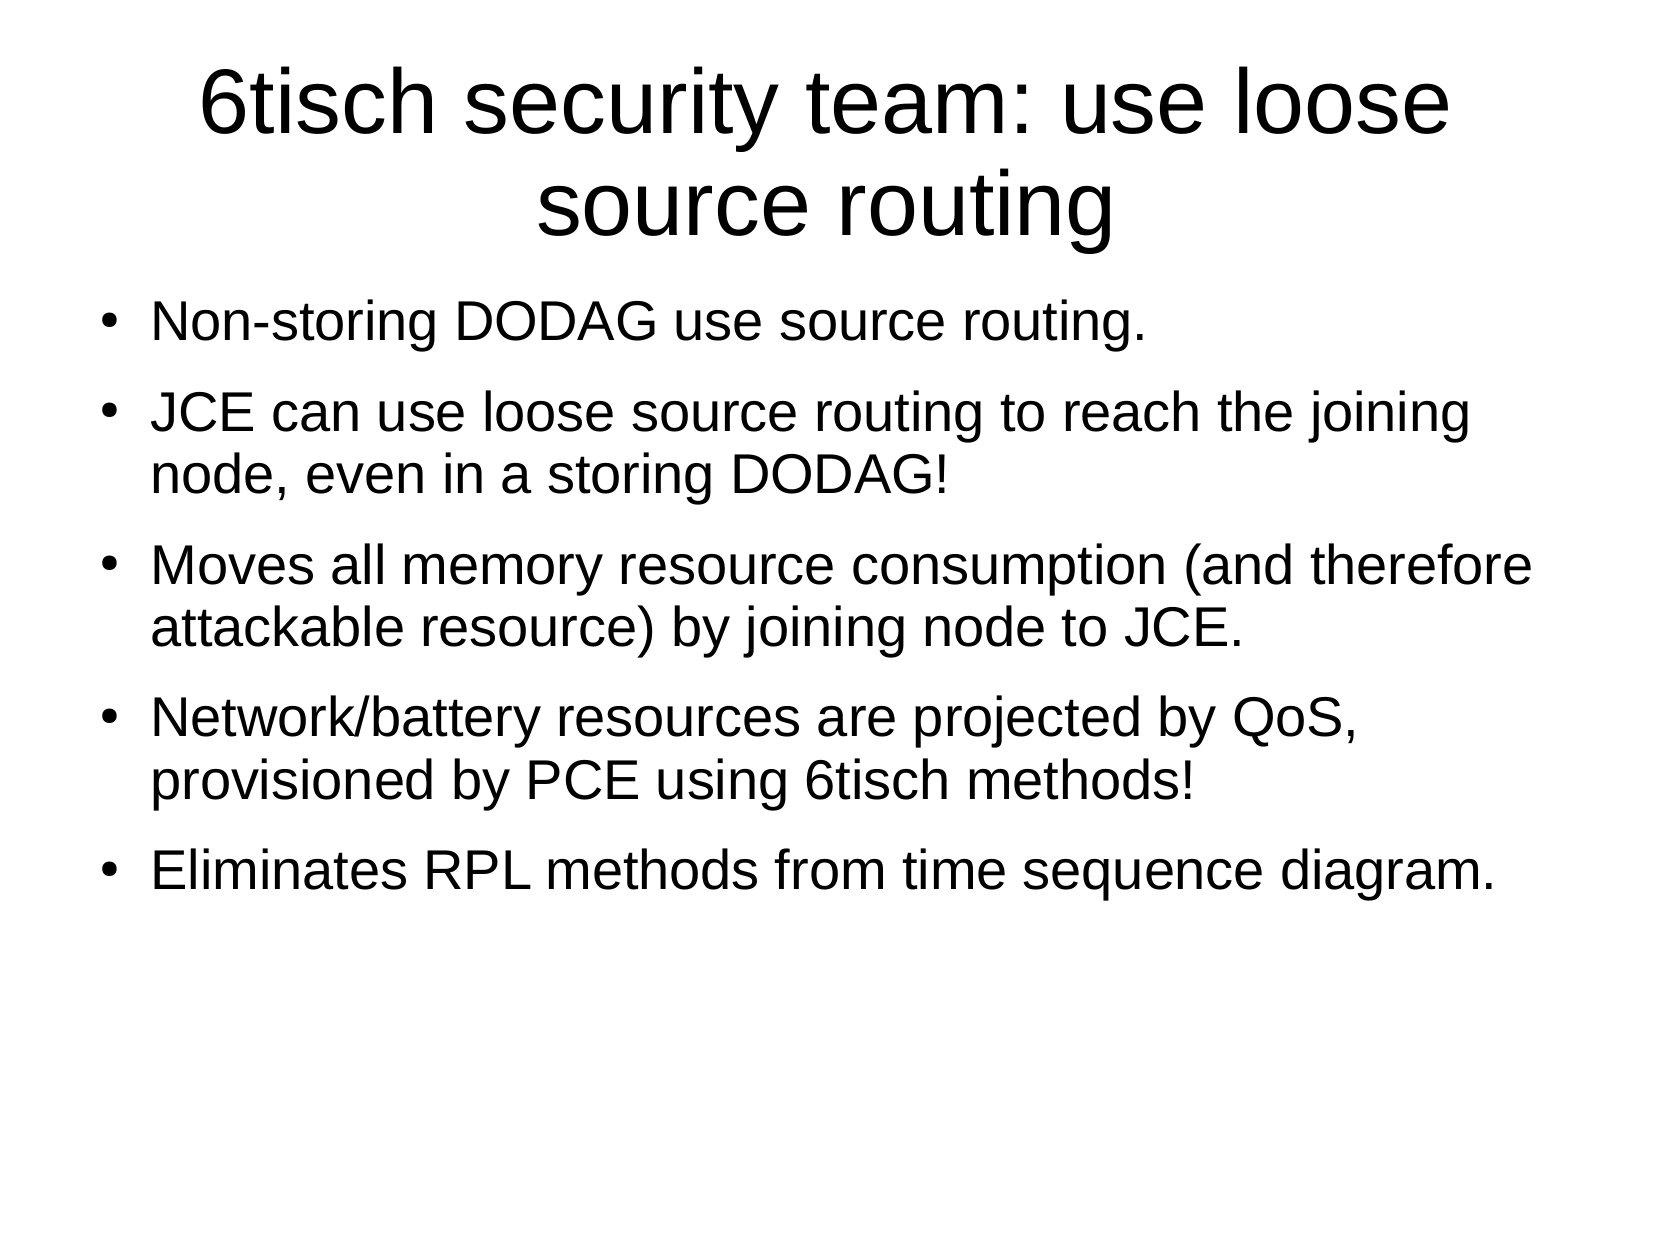

# 6tisch security team: use loose source routing
Non-storing DODAG use source routing.
JCE can use loose source routing to reach the joining node, even in a storing DODAG!
Moves all memory resource consumption (and therefore attackable resource) by joining node to JCE.
Network/battery resources are projected by QoS, provisioned by PCE using 6tisch methods!
Eliminates RPL methods from time sequence diagram.